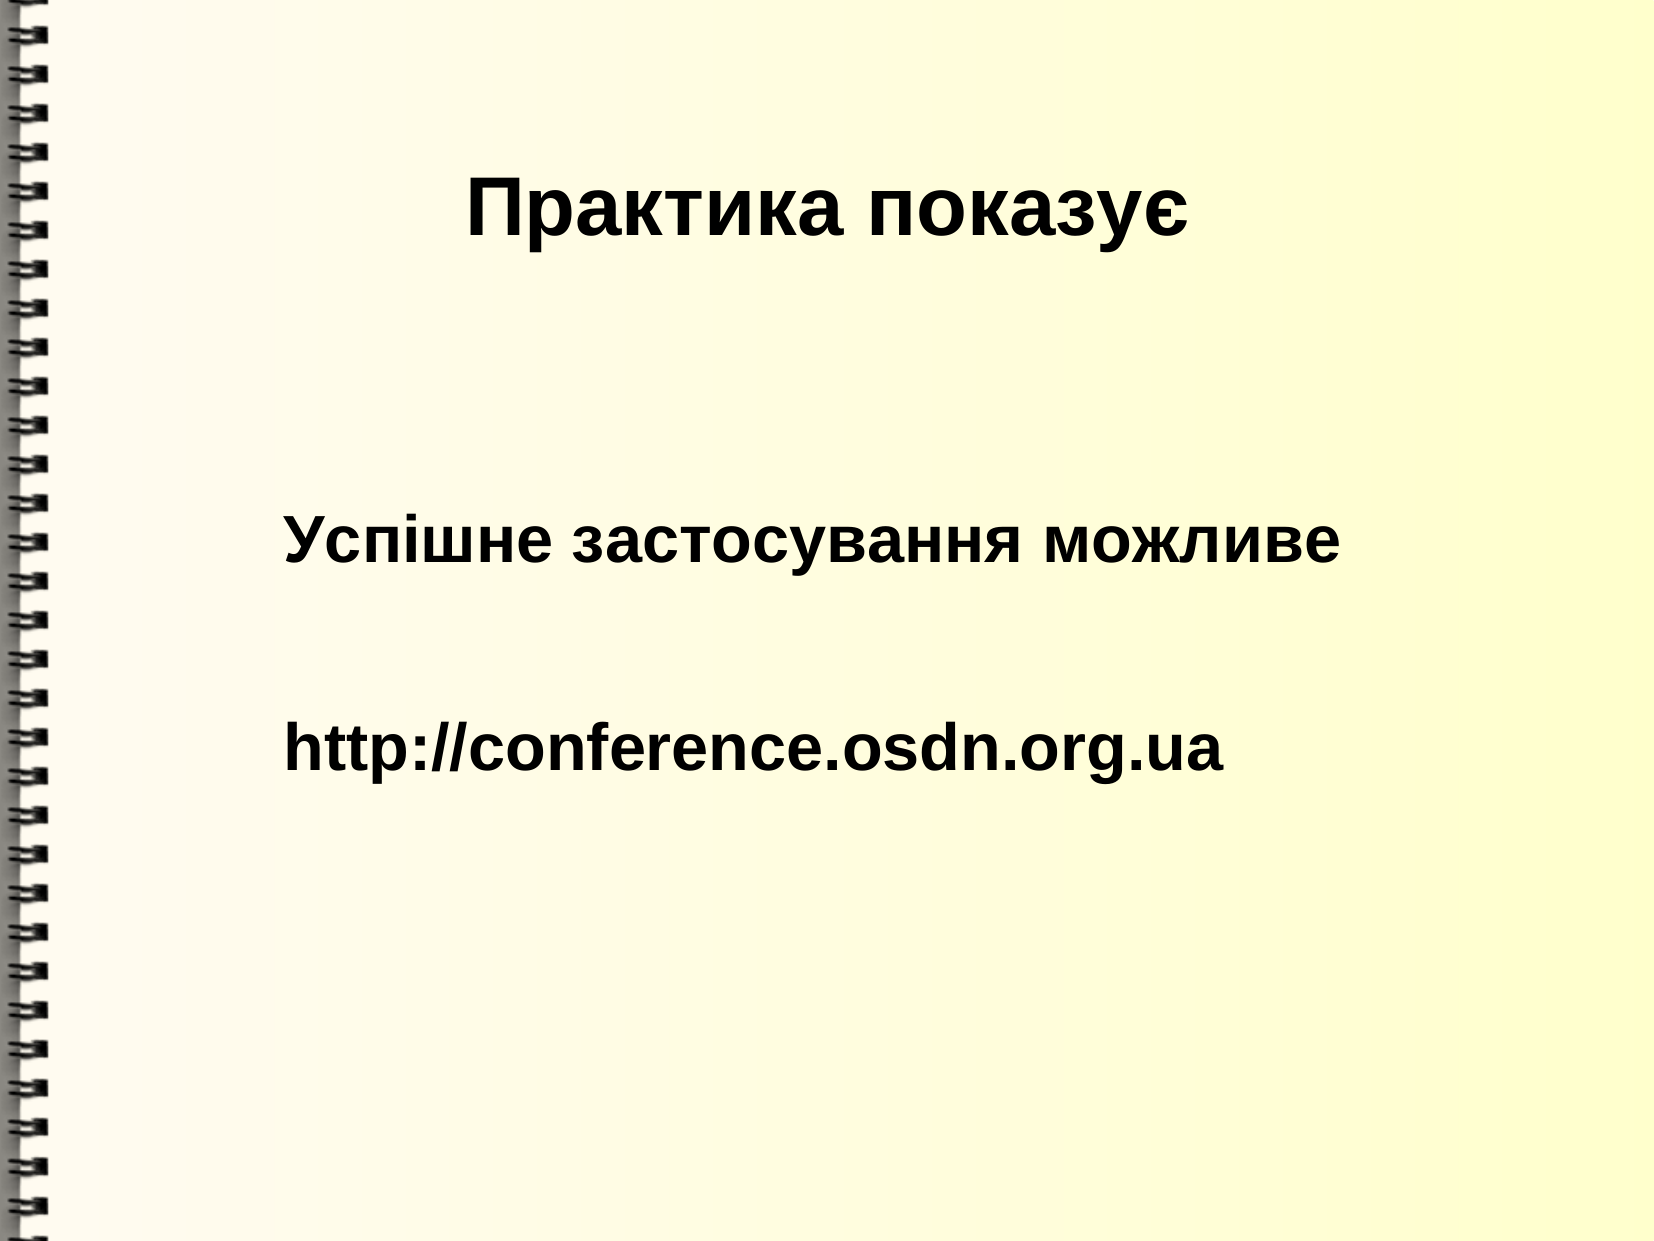

# Практика показує
Успішне застосування можливе
http://conference.osdn.org.ua